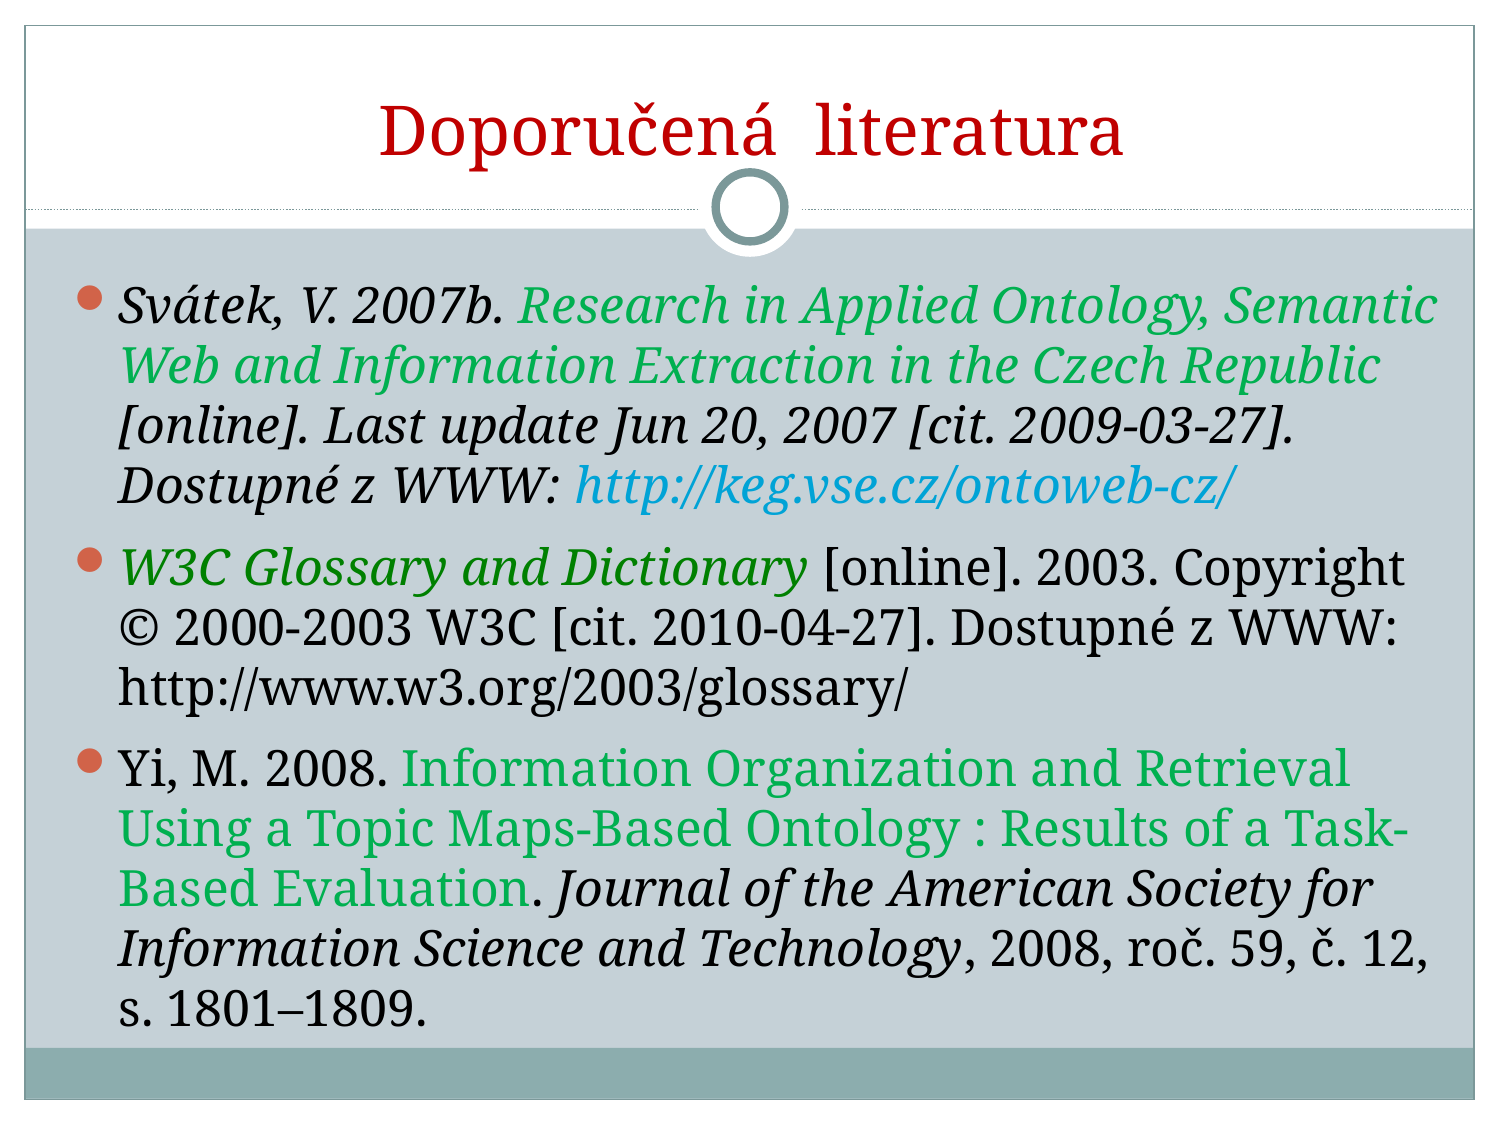

#
Doporučená literatura
Svátek, V. 2007b. Research in Applied Ontology, Semantic Web and Information Extraction in the Czech Republic [online]. Last update Jun 20, 2007 [cit. 2009-03-27]. Dostupné z WWW: http://keg.vse.cz/ontoweb-cz/
W3C Glossary and Dictionary [online]. 2003. Copyright © 2000-2003 W3C [cit. 2010-04-27]. Dostupné z WWW: http://www.w3.org/2003/glossary/
Yi, M. 2008. Information Organization and Retrieval Using a Topic Maps-Based Ontology : Results of a Task-Based Evaluation. Journal of the American Society for Information Science and Technology, 2008, roč. 59, č. 12, s. 1801–1809.